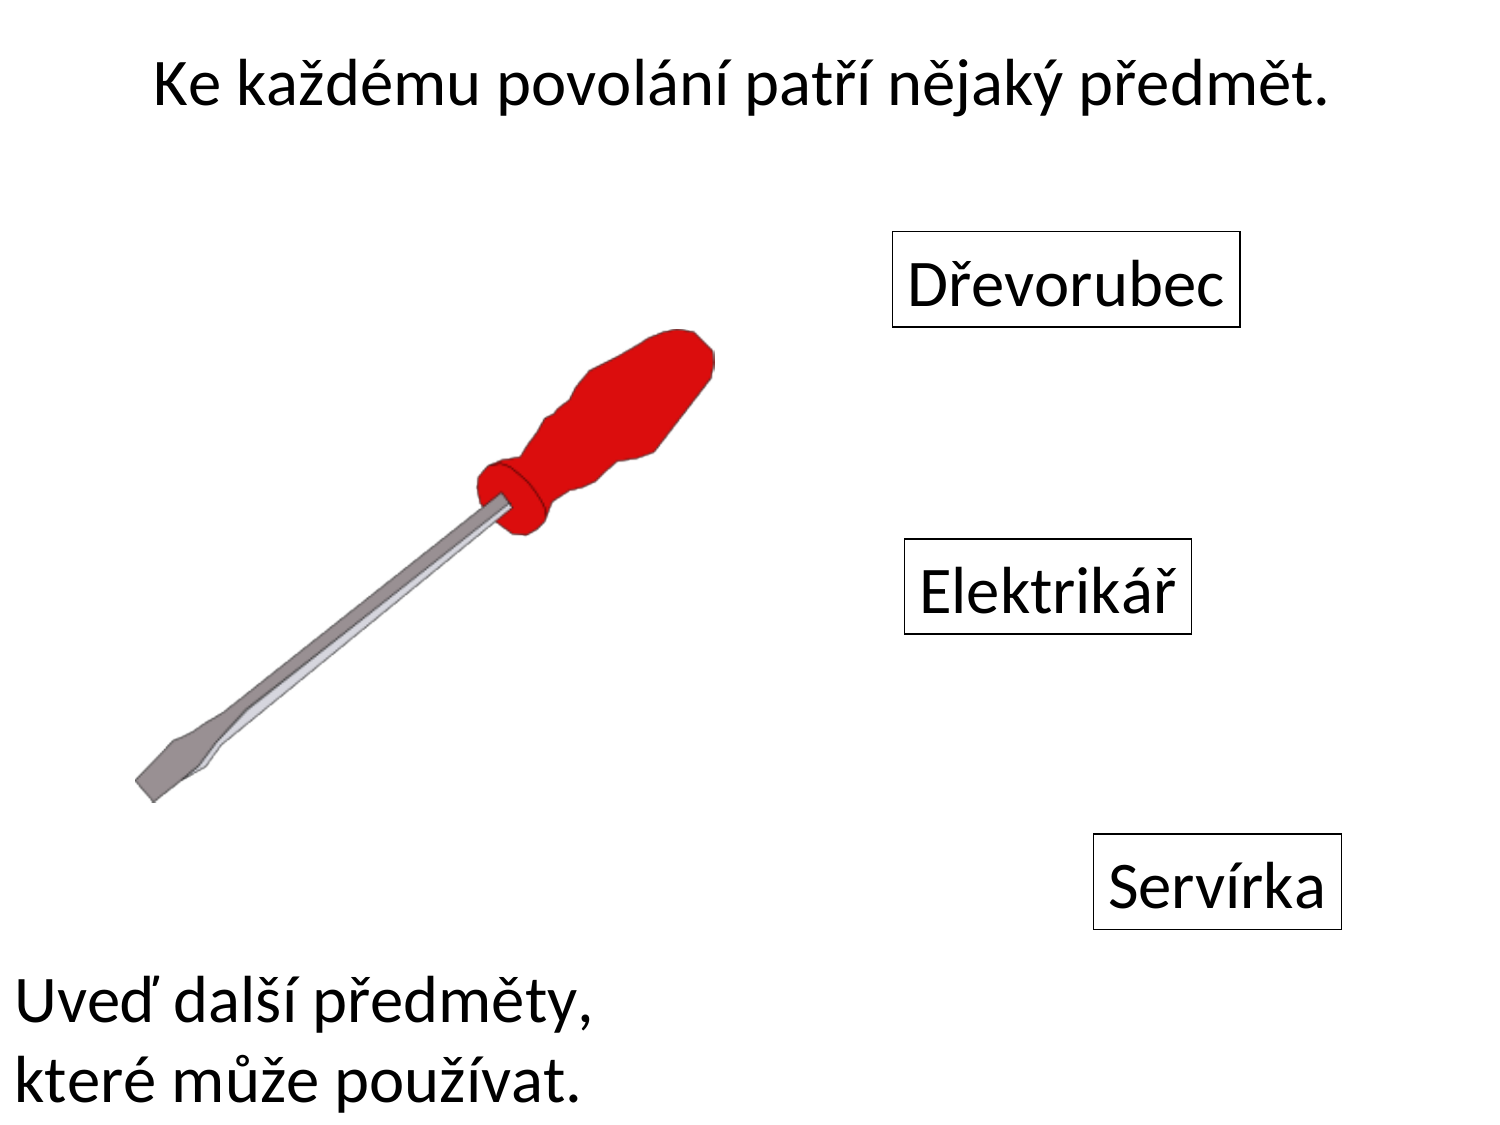

Ke každému povolání patří nějaký předmět.
Dřevorubec
Elektrikář
Servírka
Uveď další předměty,
které může používat.